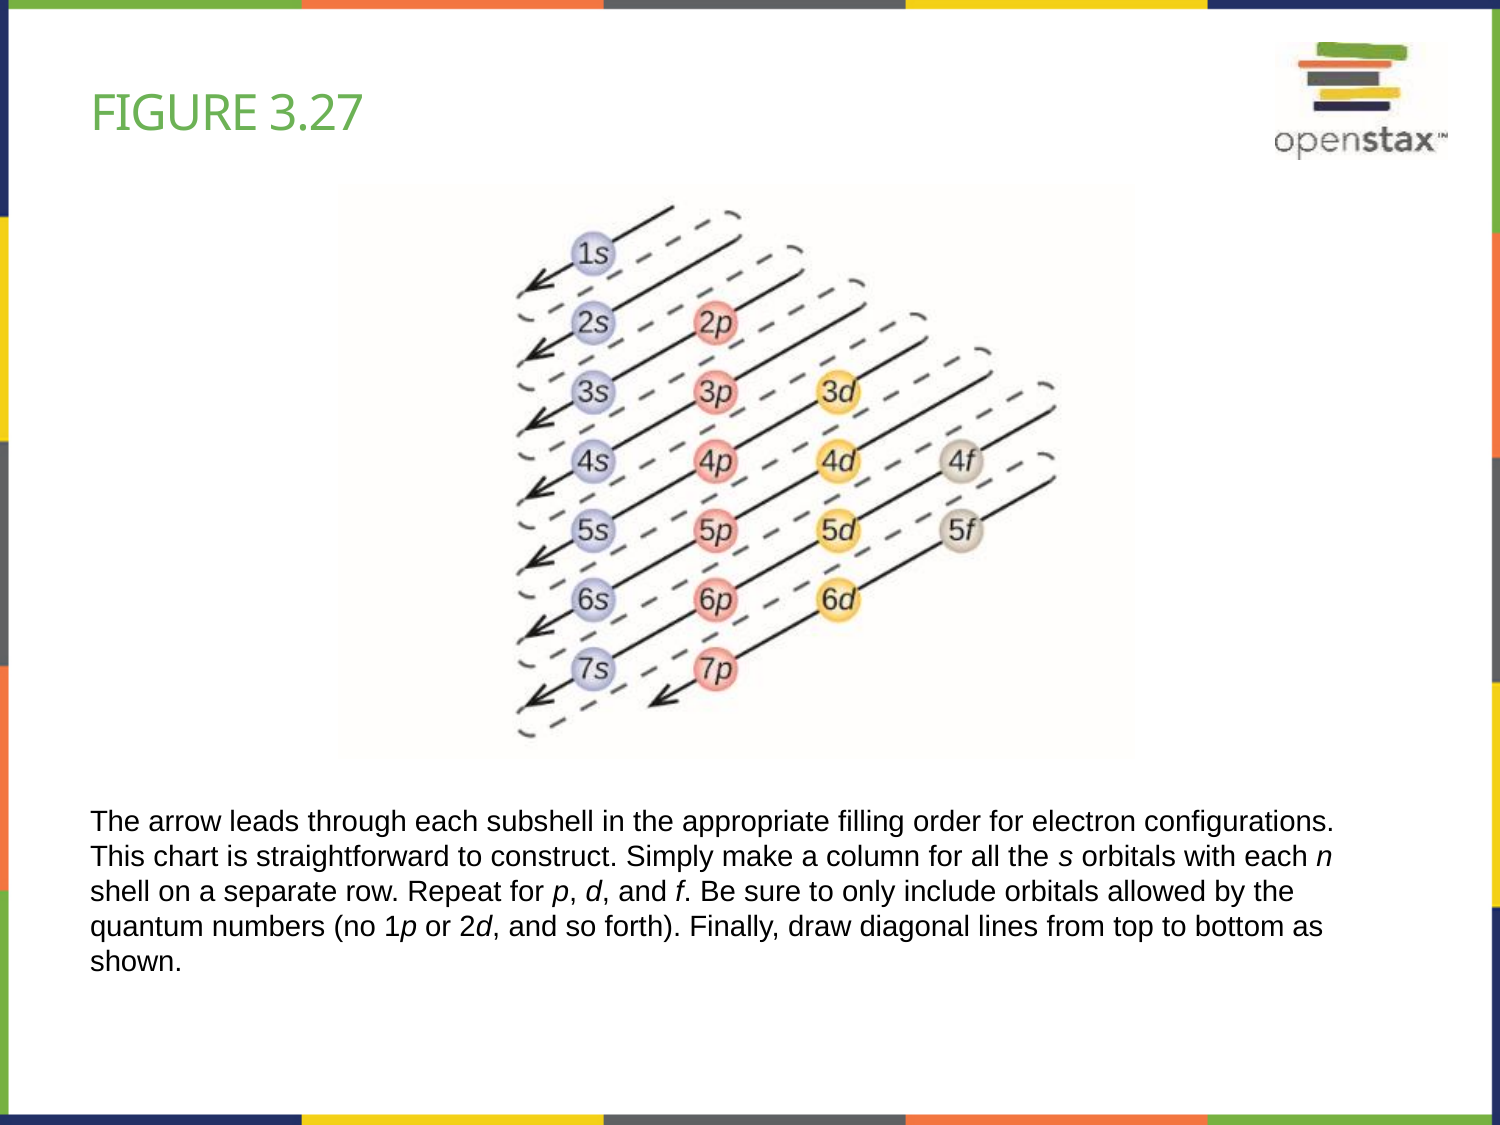

# Figure 3.27
The arrow leads through each subshell in the appropriate filling order for electron configurations. This chart is straightforward to construct. Simply make a column for all the s orbitals with each n shell on a separate row. Repeat for p, d, and f. Be sure to only include orbitals allowed by the quantum numbers (no 1p or 2d, and so forth). Finally, draw diagonal lines from top to bottom as shown.